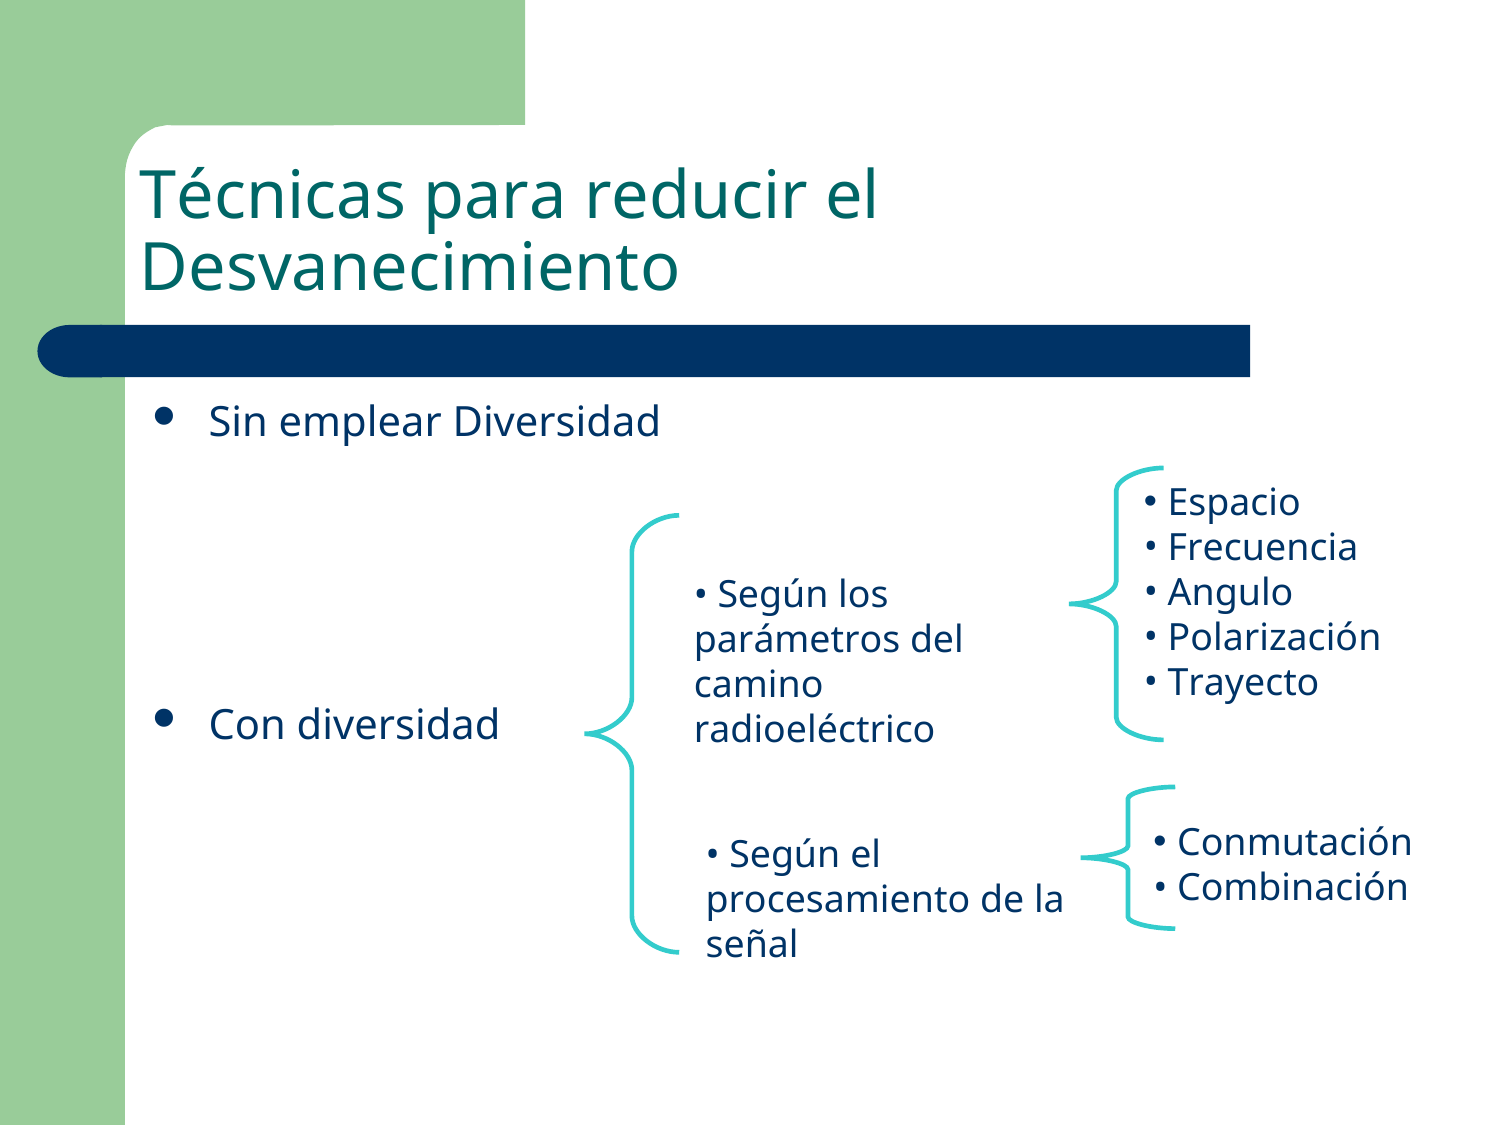

# Técnicas para reducir el Desvanecimiento
Sin emplear Diversidad
Con diversidad
 Espacio
 Frecuencia
 Angulo
 Polarización
 Trayecto
 Según los parámetros del camino radioeléctrico
 Conmutación
 Combinación
 Según el procesamiento de la señal